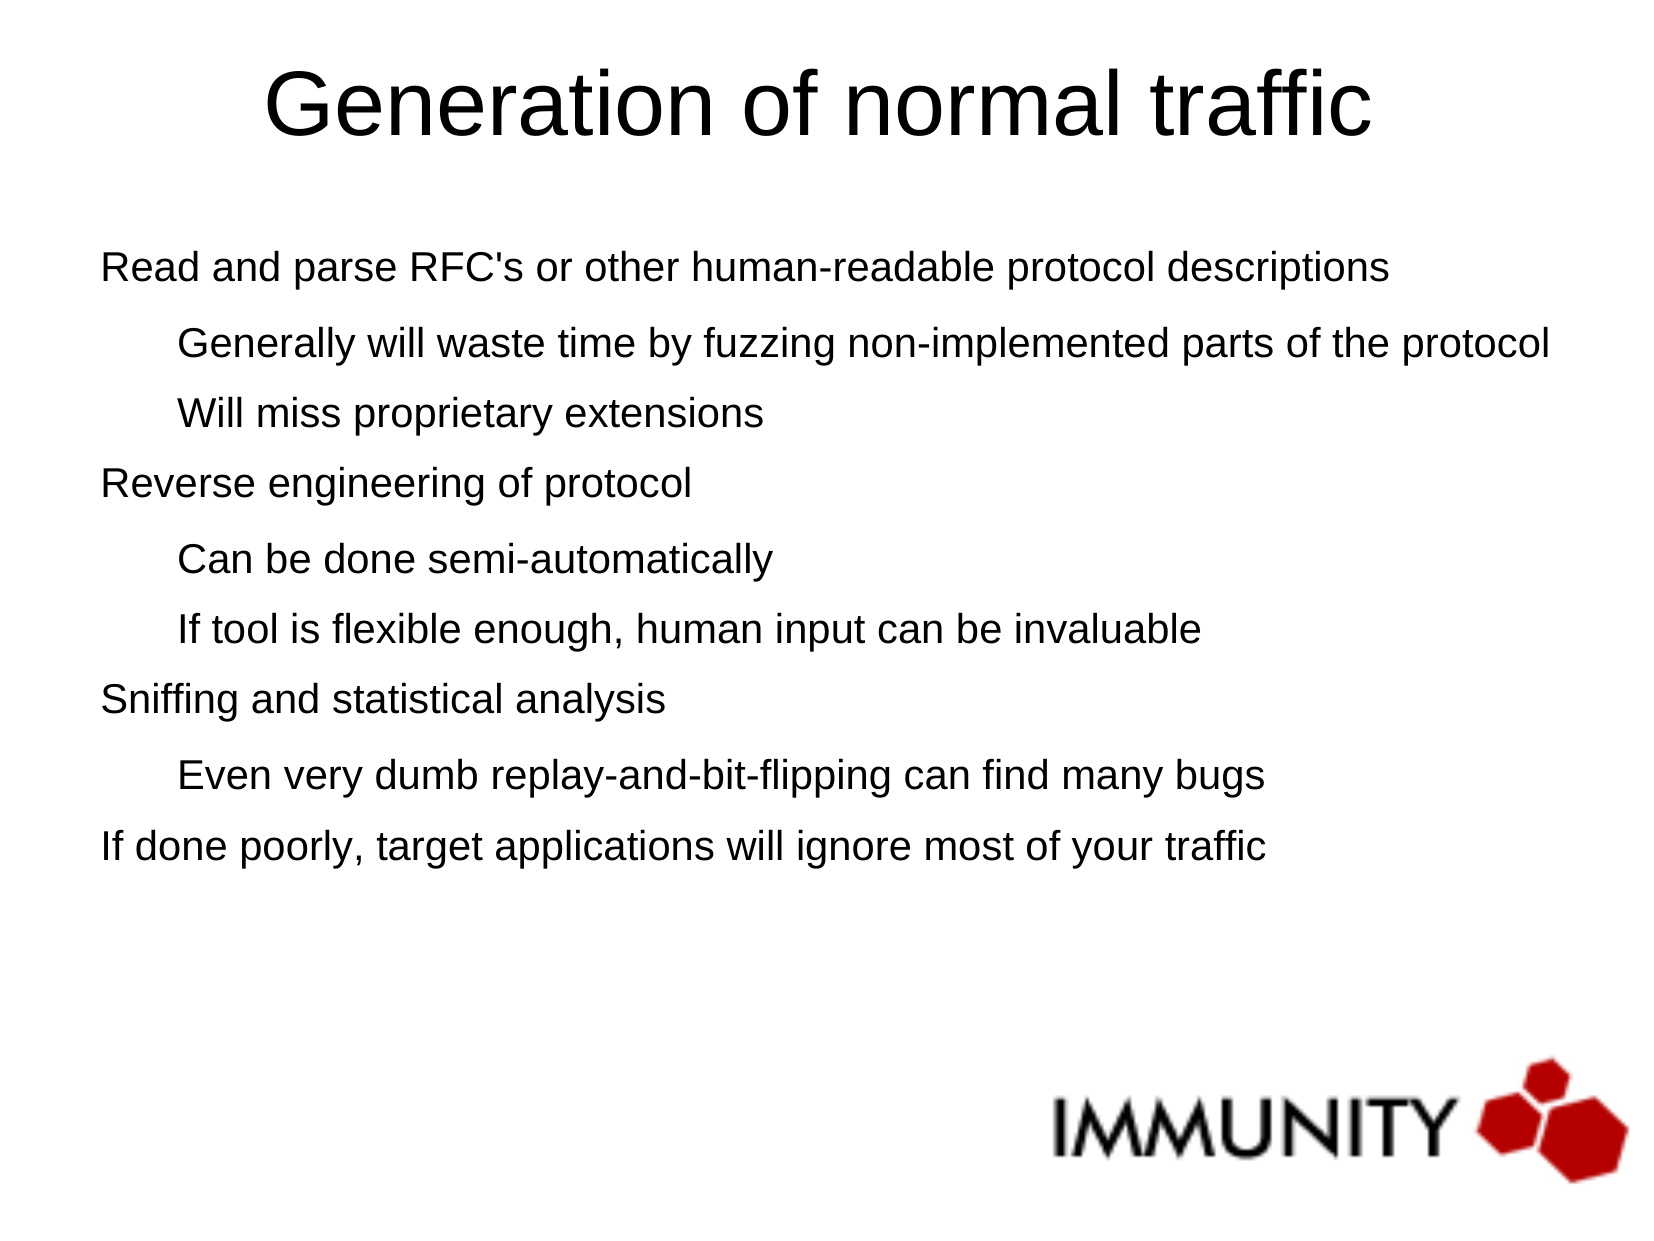

# Generation of normal traffic
Read and parse RFC's or other human-readable protocol descriptions
Generally will waste time by fuzzing non-implemented parts of the protocol
Will miss proprietary extensions
Reverse engineering of protocol
Can be done semi-automatically
If tool is flexible enough, human input can be invaluable
Sniffing and statistical analysis
Even very dumb replay-and-bit-flipping can find many bugs
If done poorly, target applications will ignore most of your traffic